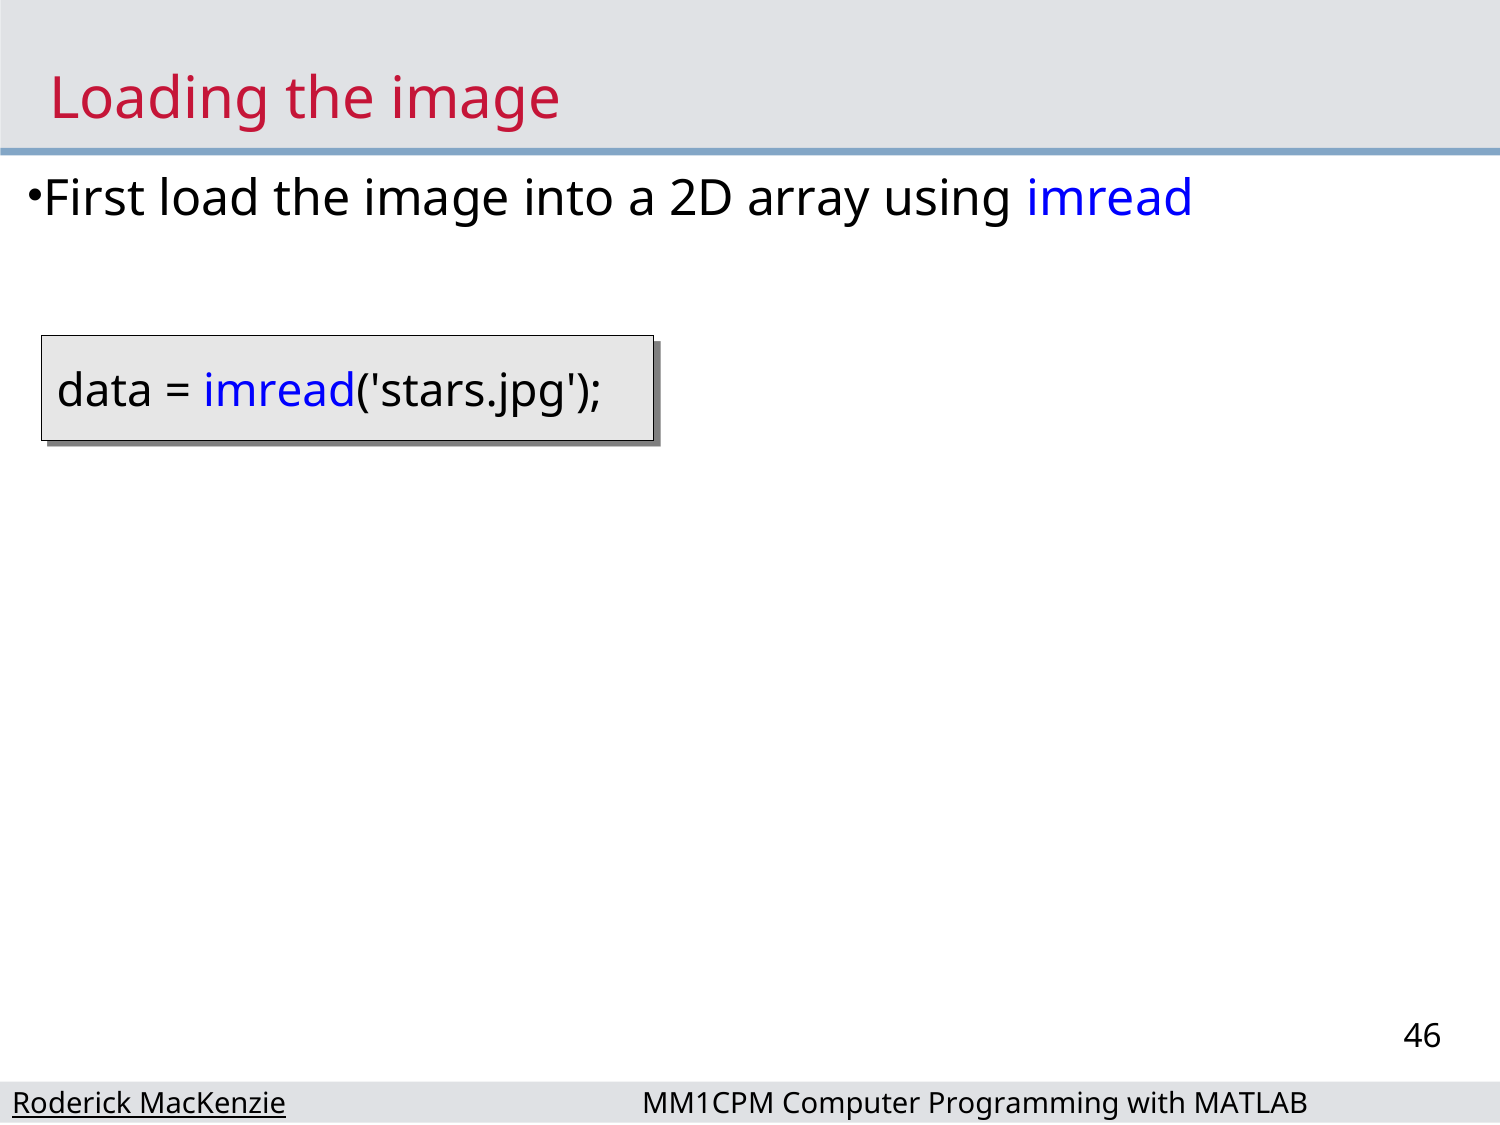

# Loading the image
First load the image into a 2D array using imread
data = imread('stars.jpg');